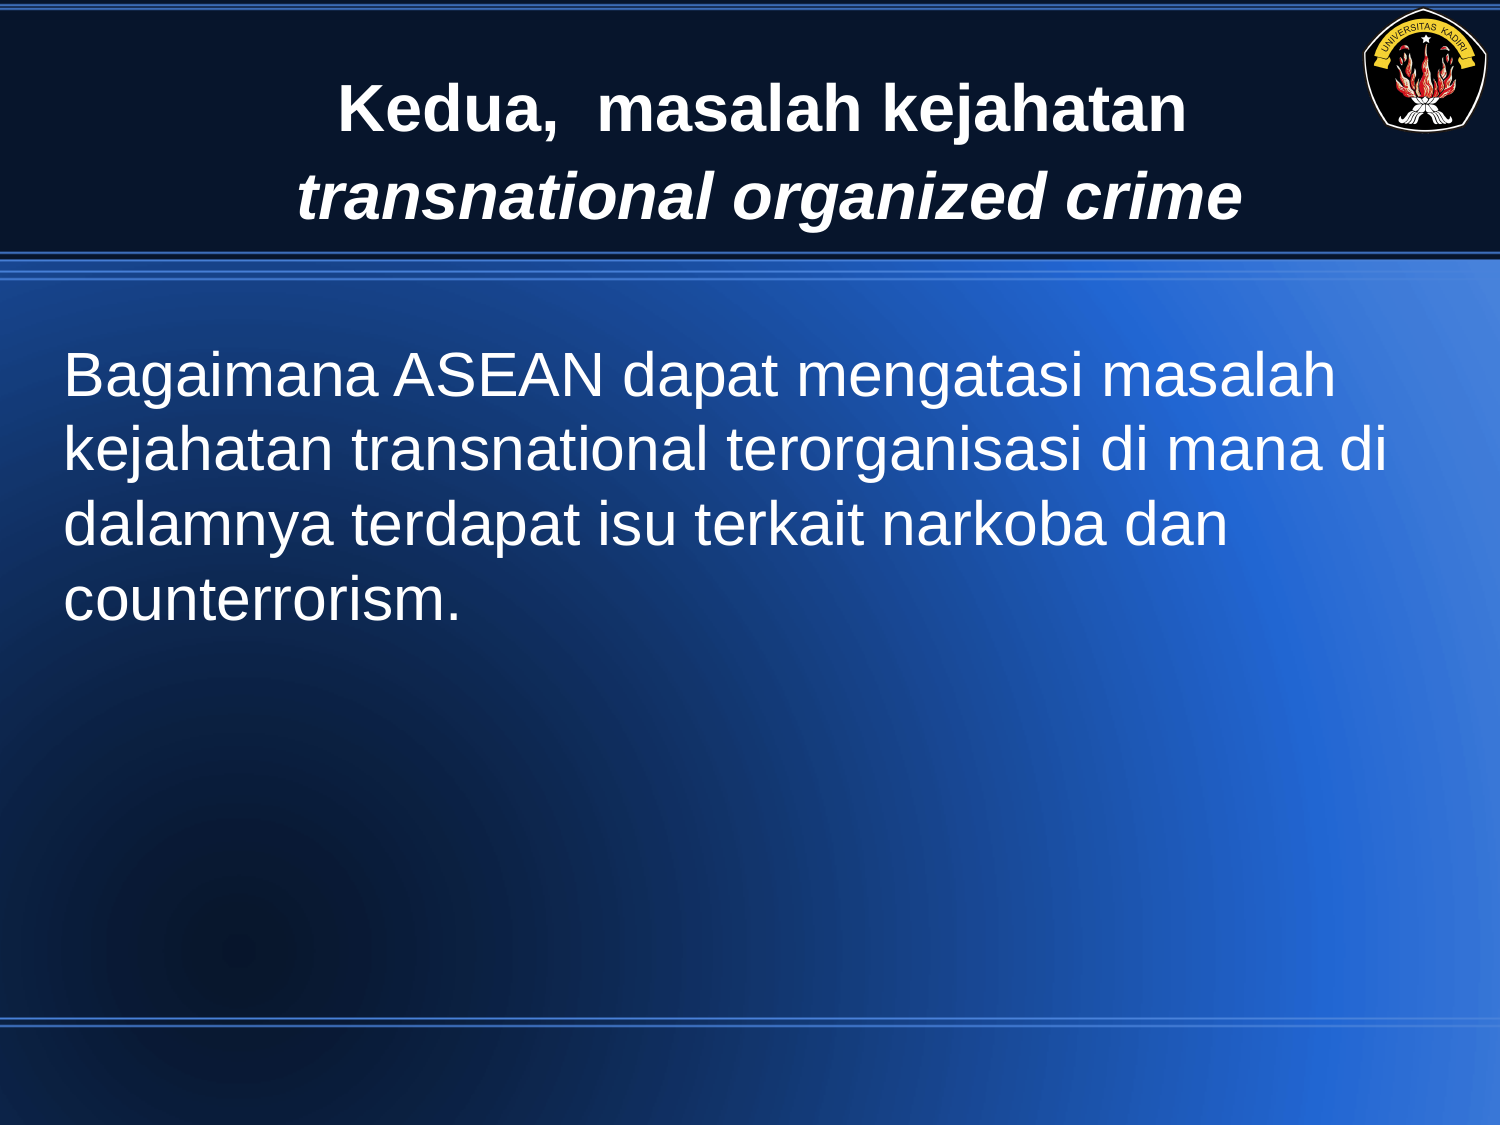

# Kedua, masalah kejahatan transnational organized crime
Bagaimana ASEAN dapat mengatasi masalah kejahatan transnational terorganisasi di mana di dalamnya terdapat isu terkait narkoba dan counterrorism.